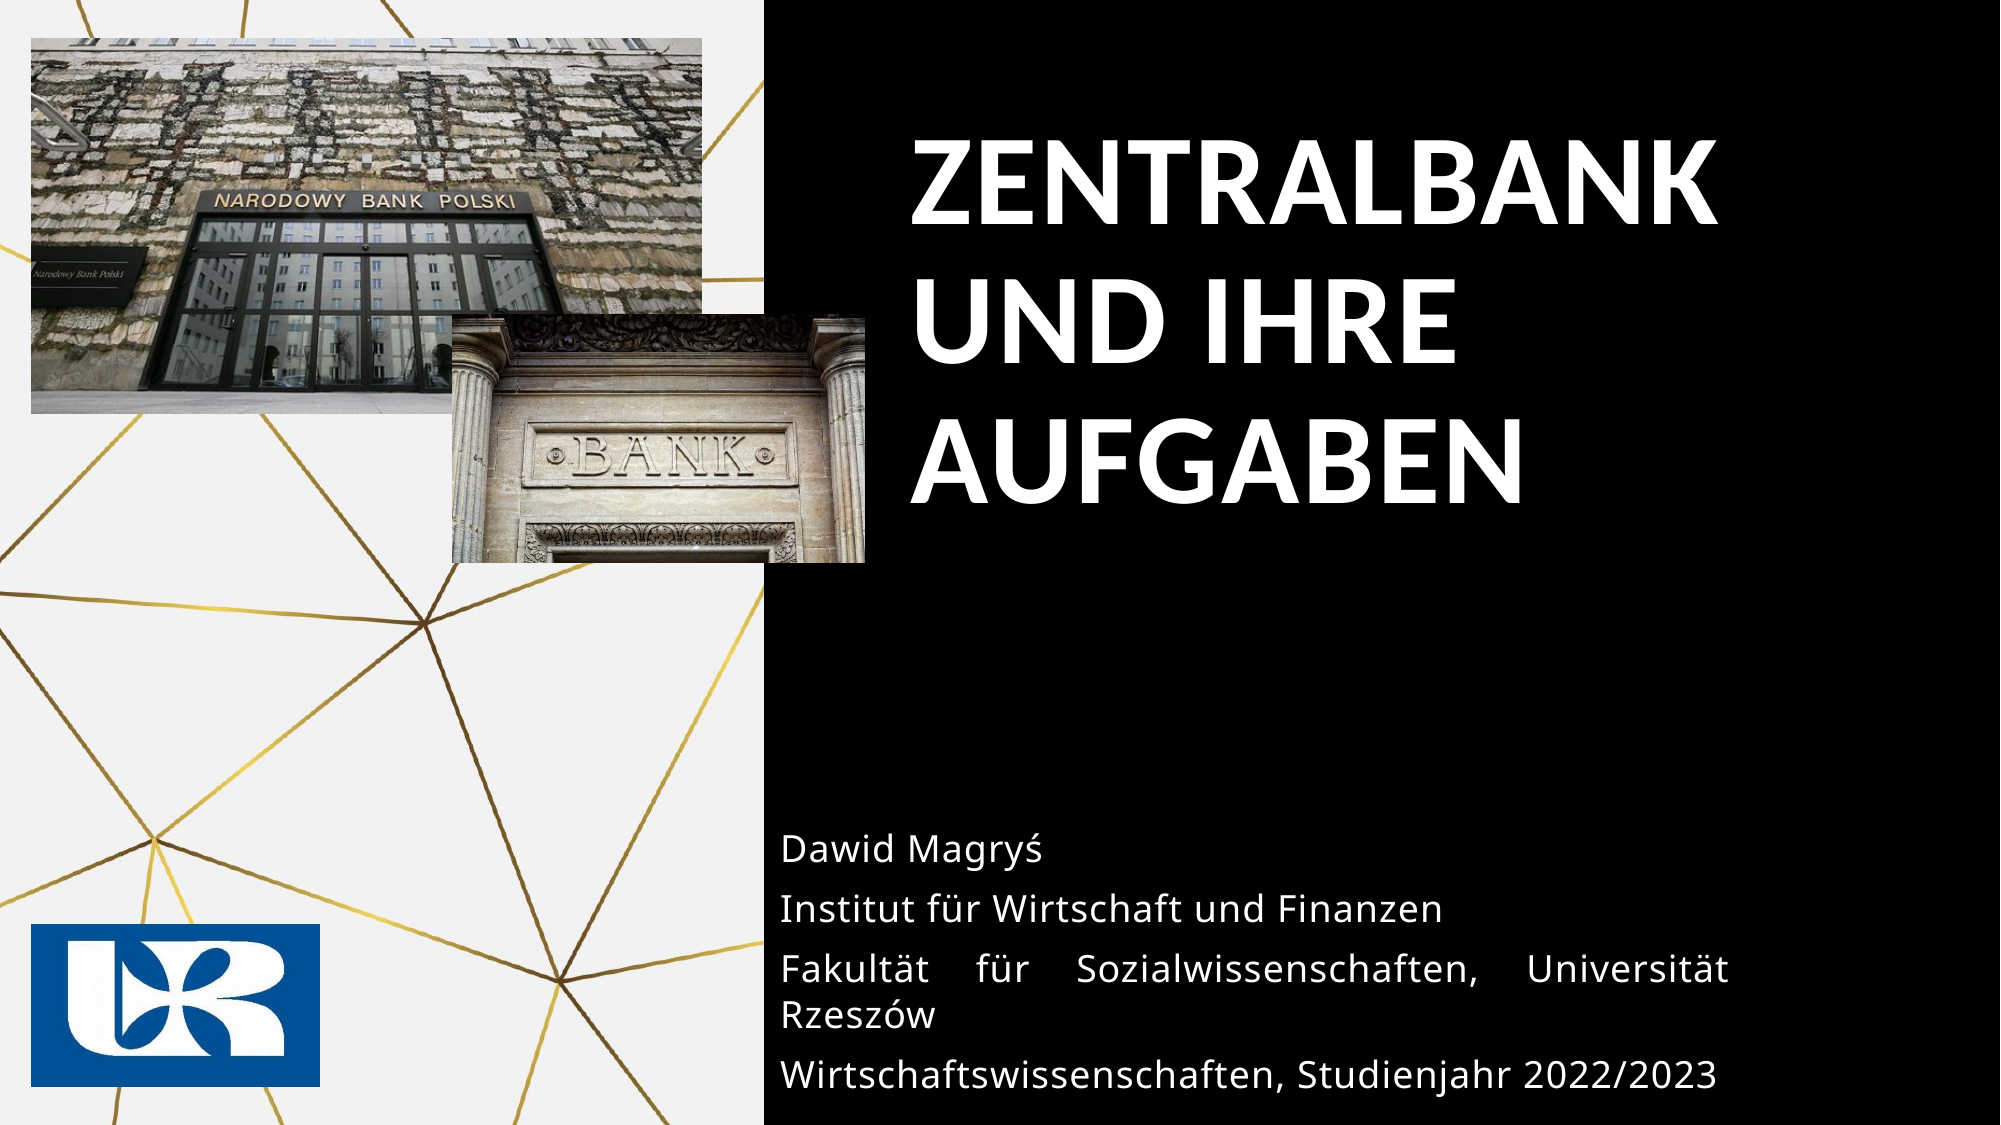

# Zentralbank und ihre Aufgaben
Dawid Magryś
Institut für Wirtschaft und Finanzen
Fakultät für Sozialwissenschaften, Universität Rzeszów
Wirtschaftswissenschaften, Studienjahr 2022/2023